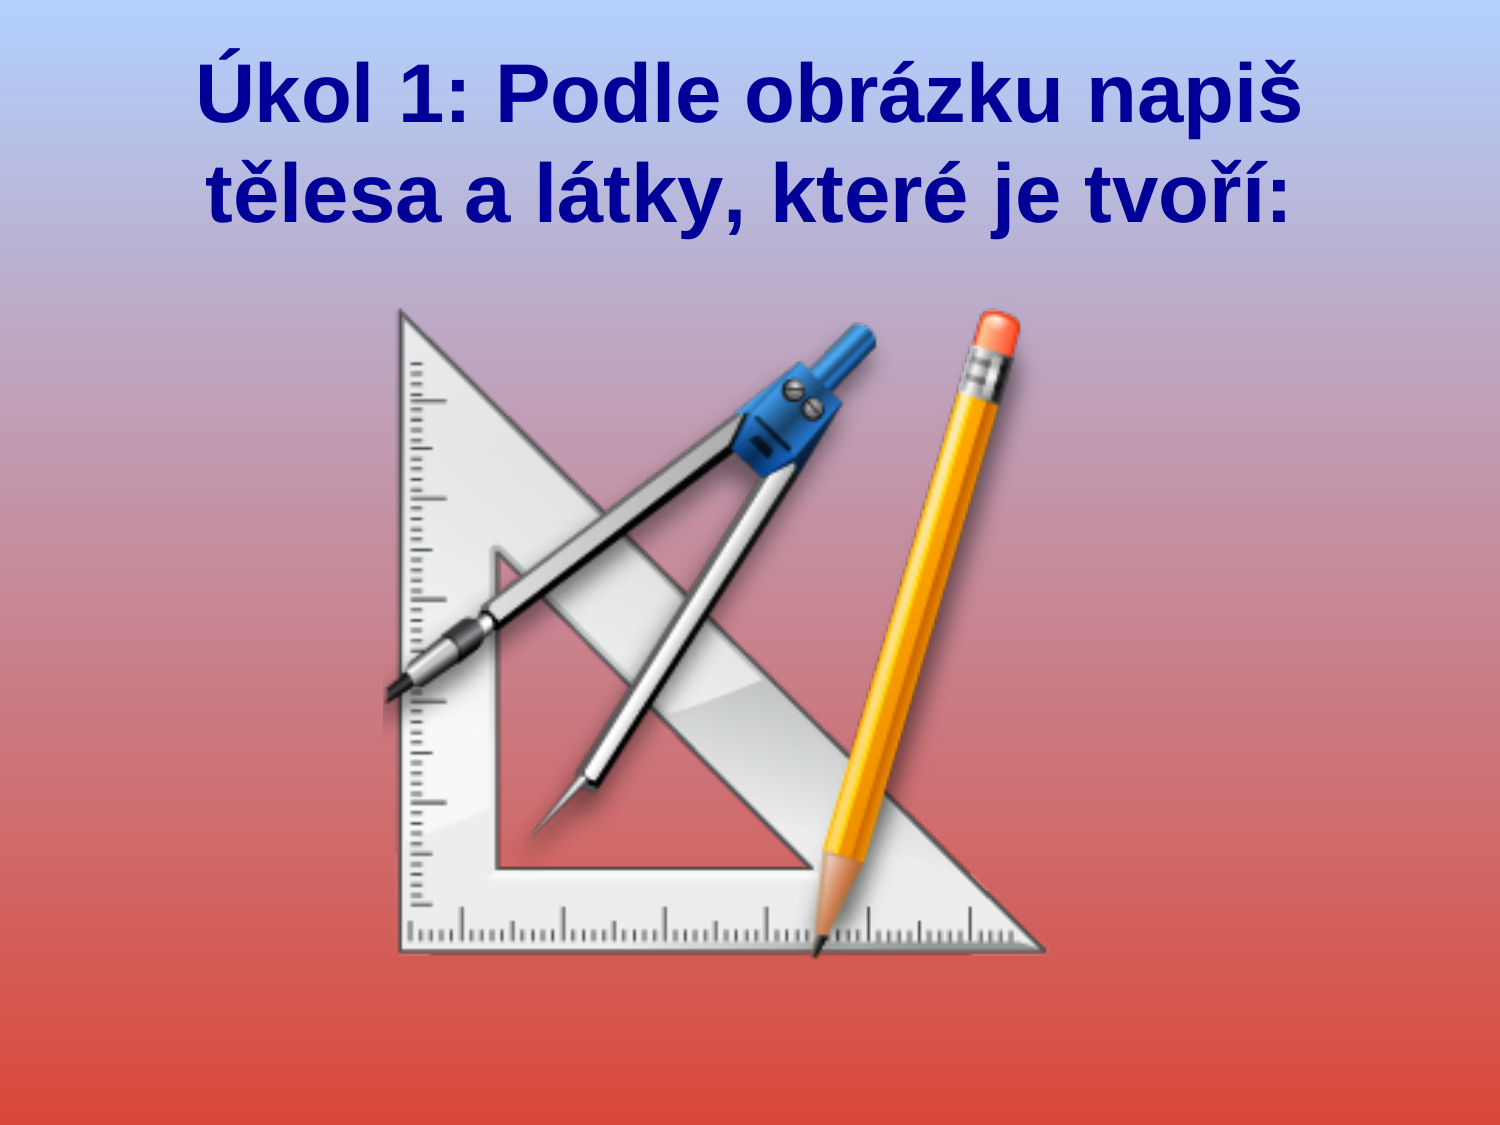

# Úkol 1: Podle obrázku napiš tělesa a látky, které je tvoří: